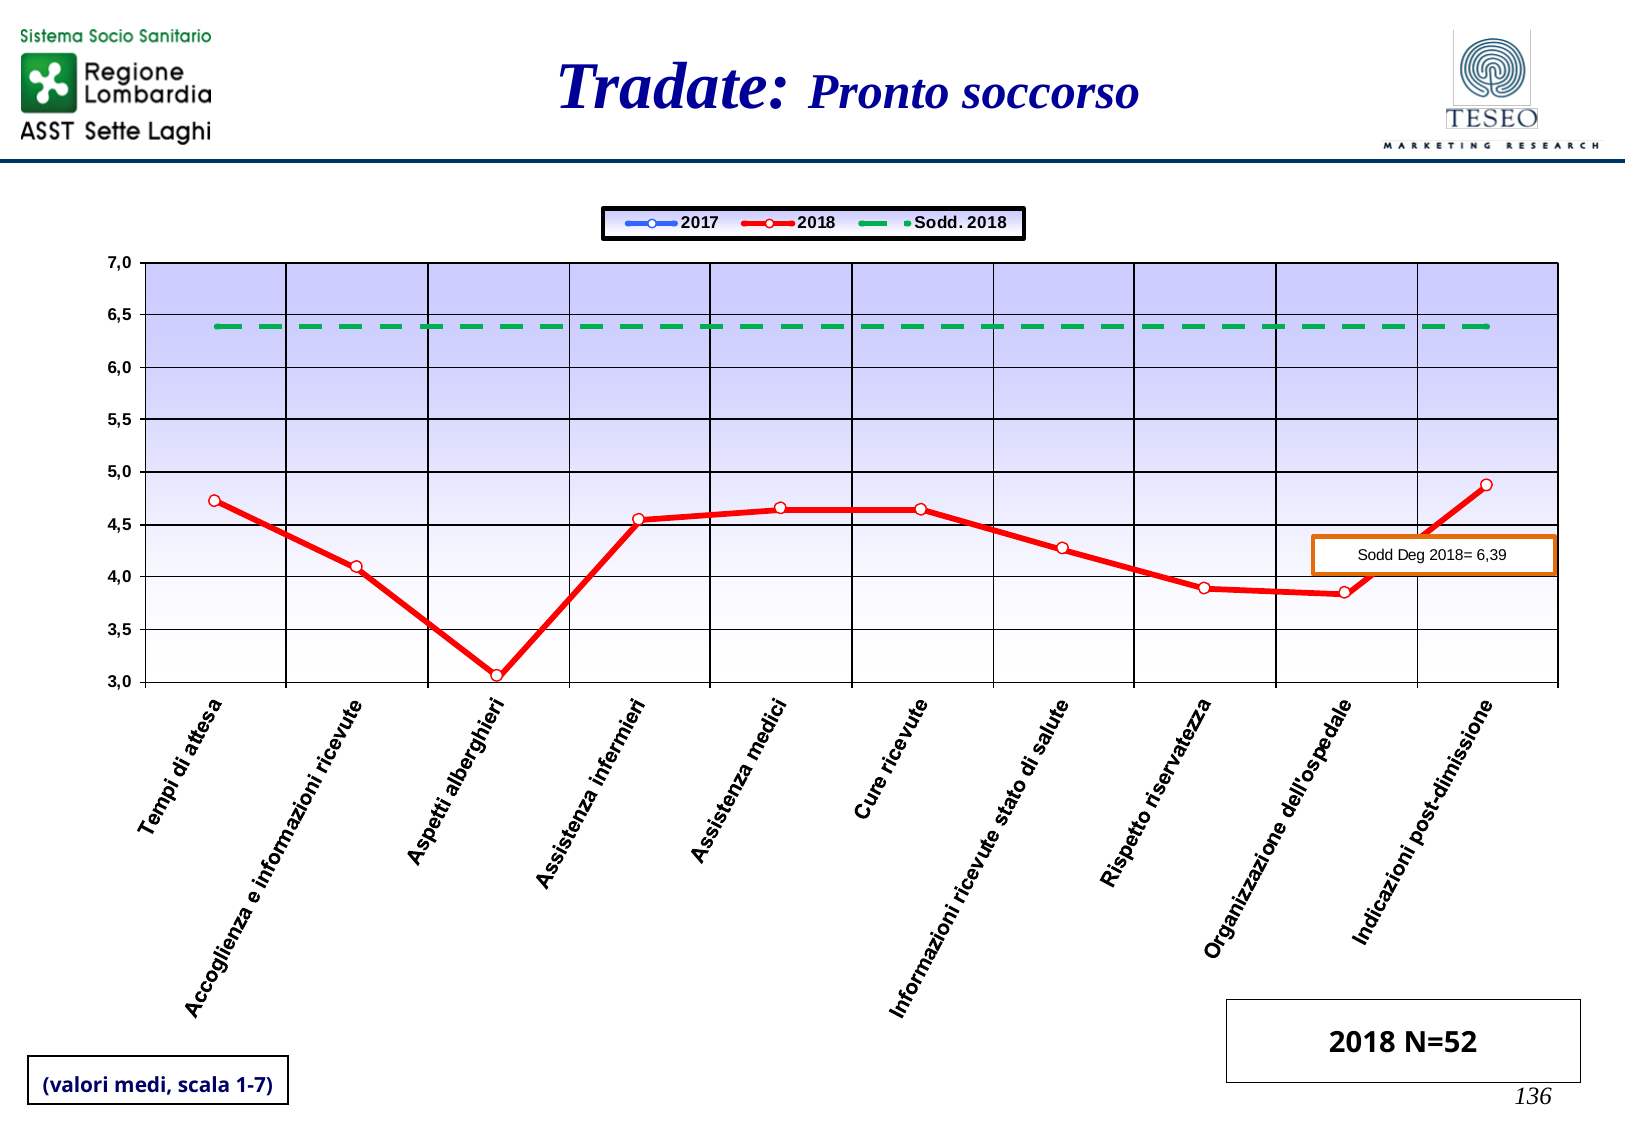

Tradate: Pronto soccorso
2018 N=52
(valori medi, scala 1-7)